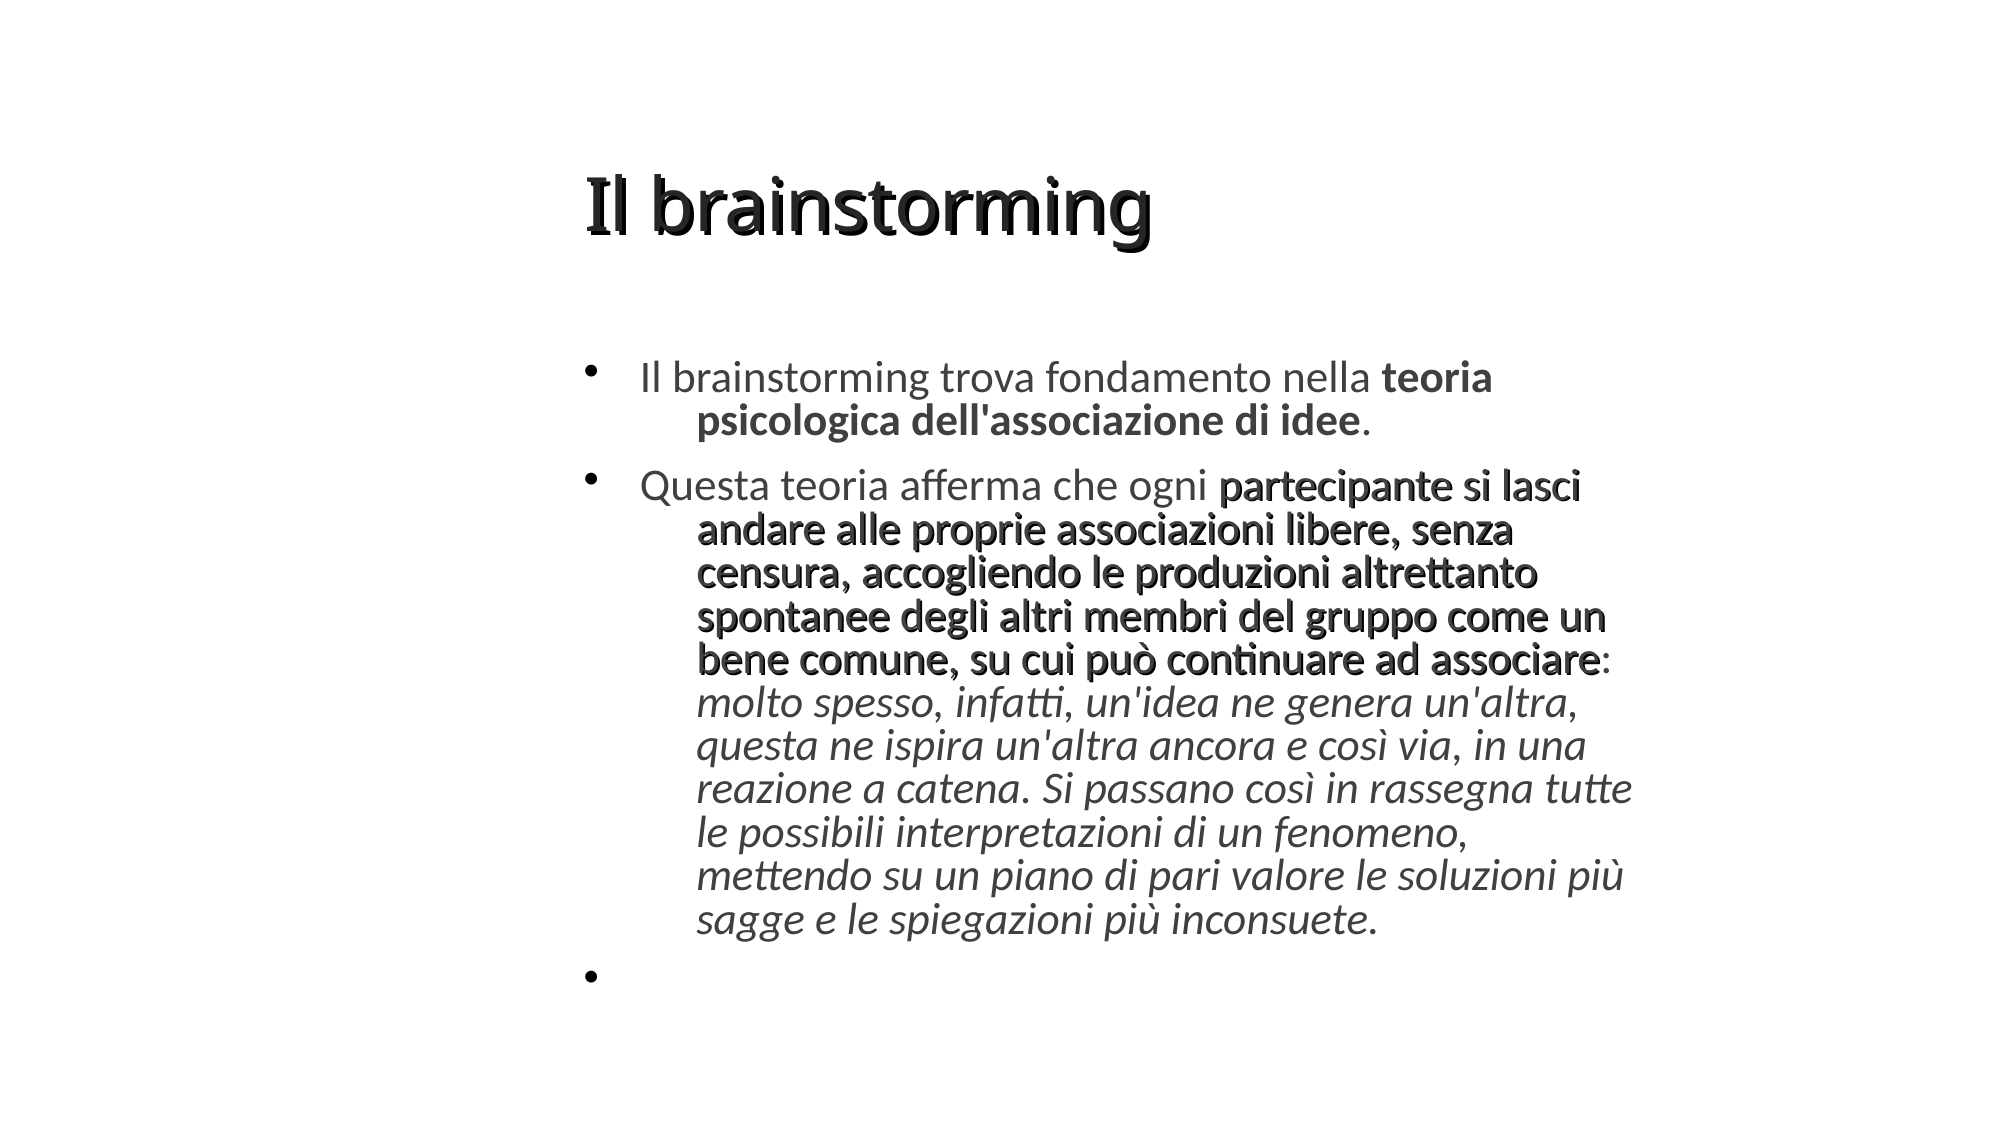

# Il brainstorming
Il brainstorming trova fondamento nella teoria psicologica dell'associazione di idee.
Questa teoria afferma che ogni partecipante si lasci andare alle proprie associazioni libere, senza censura, accogliendo le produzioni altrettanto spontanee degli altri membri del gruppo come un bene comune, su cui può continuare ad associare: molto spesso, infatti, un'idea ne genera un'altra, questa ne ispira un'altra ancora e così via, in una reazione a catena. Si passano così in rassegna tutte le possibili interpretazioni di un fenomeno, mettendo su un piano di pari valore le soluzioni più sagge e le spiegazioni più inconsuete.